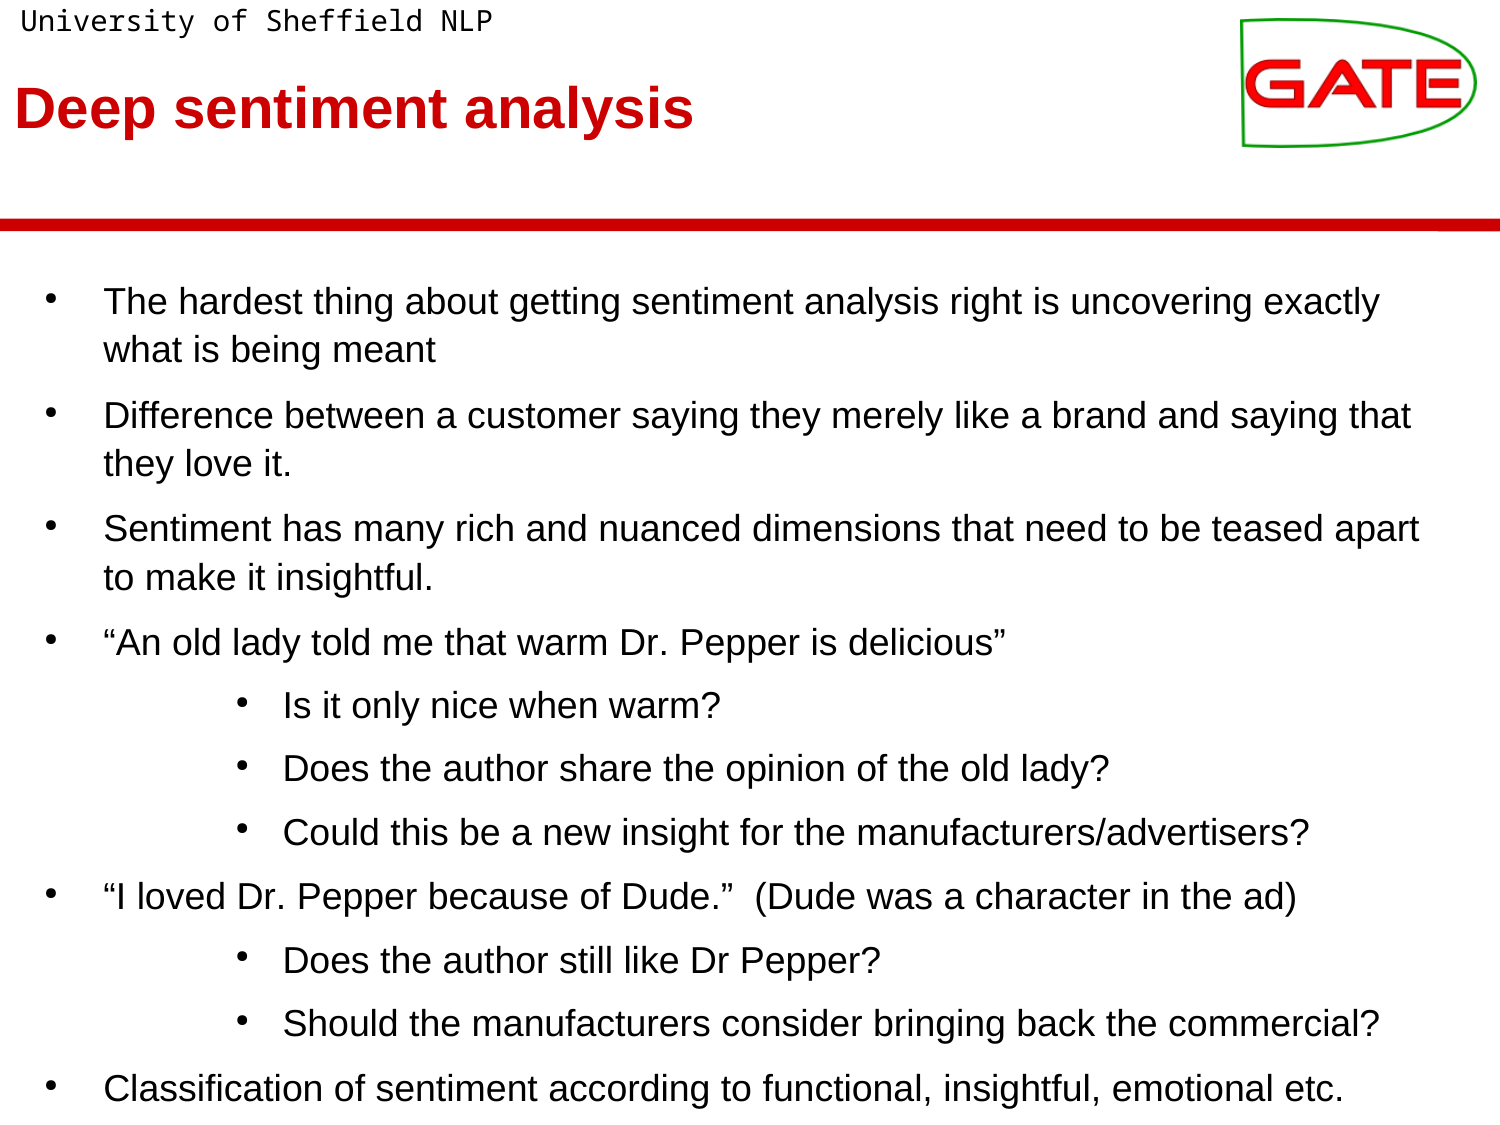

# Deep sentiment analysis
The hardest thing about getting sentiment analysis right is uncovering exactly what is being meant
Difference between a customer saying they merely like a brand and saying that they love it.
Sentiment has many rich and nuanced dimensions that need to be teased apart to make it insightful.
“An old lady told me that warm Dr. Pepper is delicious”
Is it only nice when warm?
Does the author share the opinion of the old lady?
Could this be a new insight for the manufacturers/advertisers?
“I loved Dr. Pepper because of Dude.” (Dude was a character in the ad)
Does the author still like Dr Pepper?
Should the manufacturers consider bringing back the commercial?
Classification of sentiment according to functional, insightful, emotional etc.